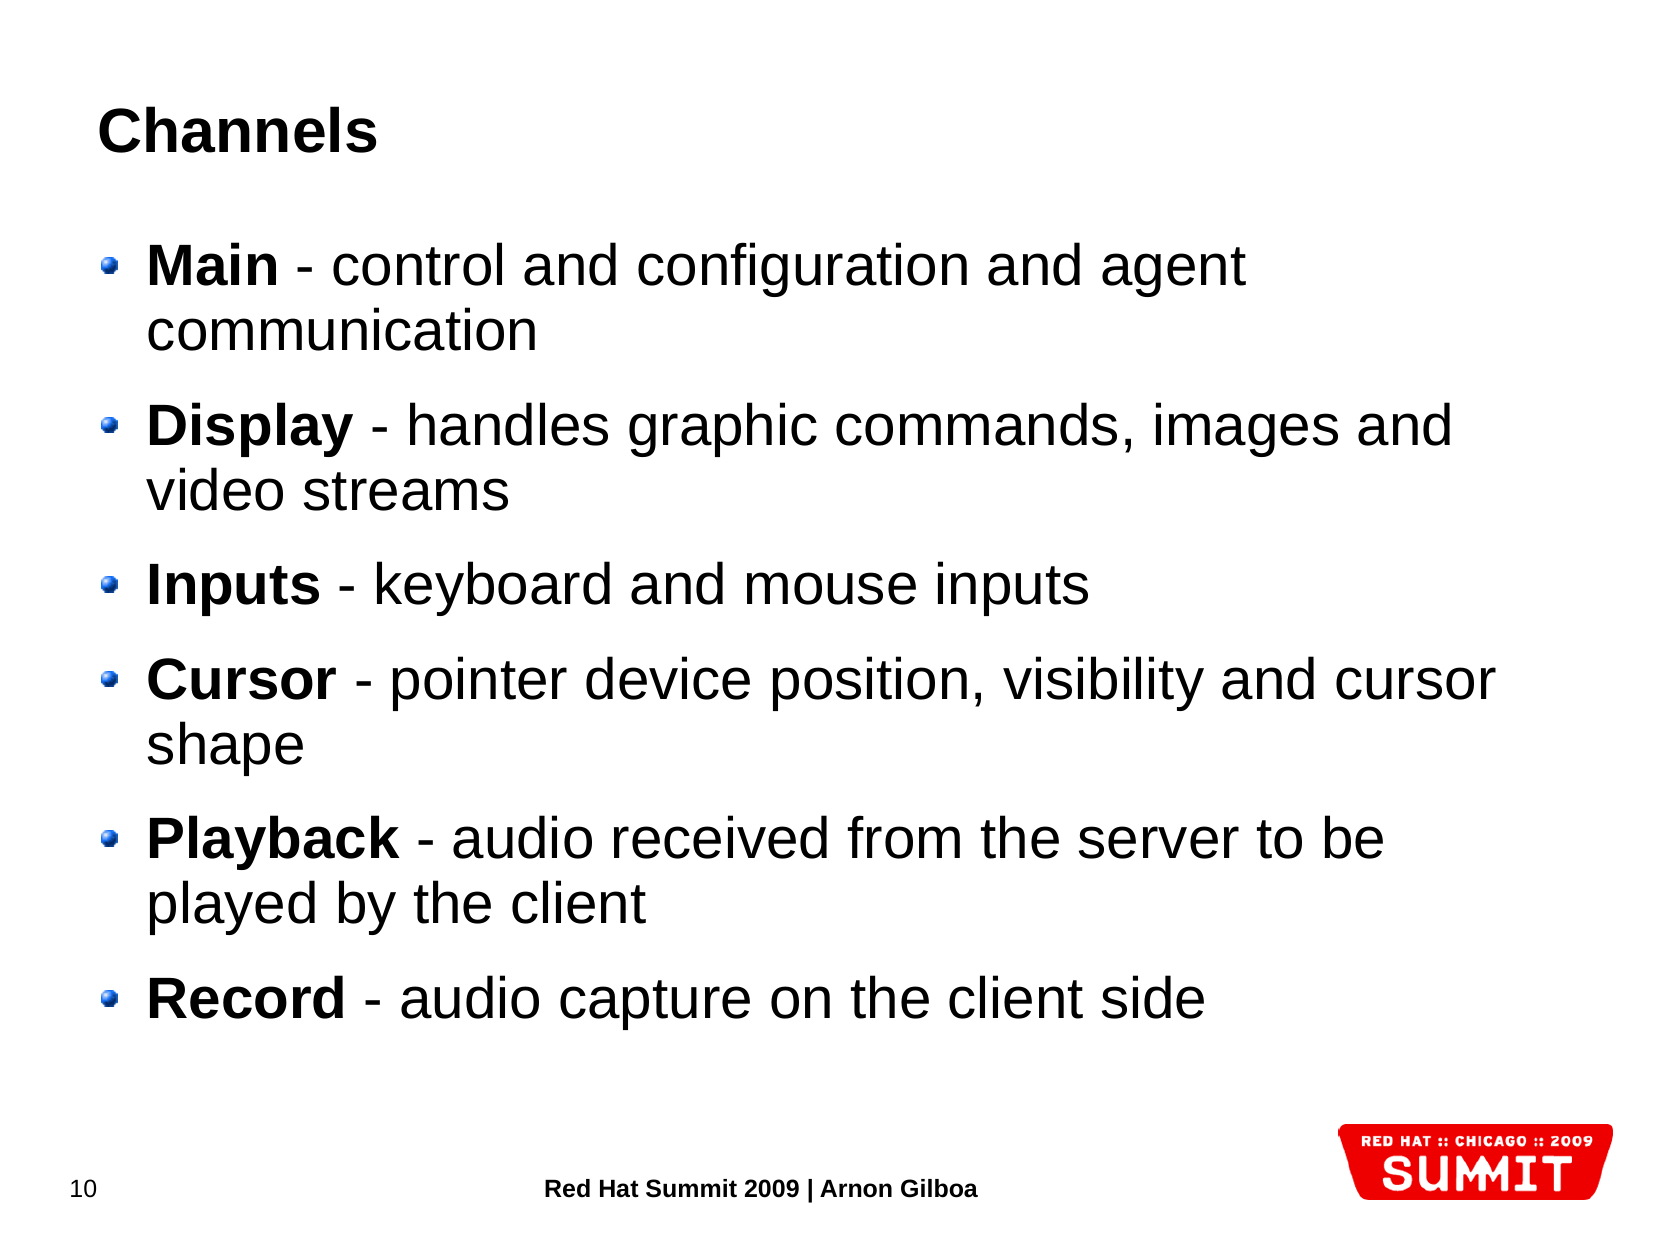

# Channels
Main - control and configuration and agent communication
Display - handles graphic commands, images and video streams
Inputs - keyboard and mouse inputs
Cursor - pointer device position, visibility and cursor shape
Playback - audio received from the server to be played by the client
Record - audio capture on the client side